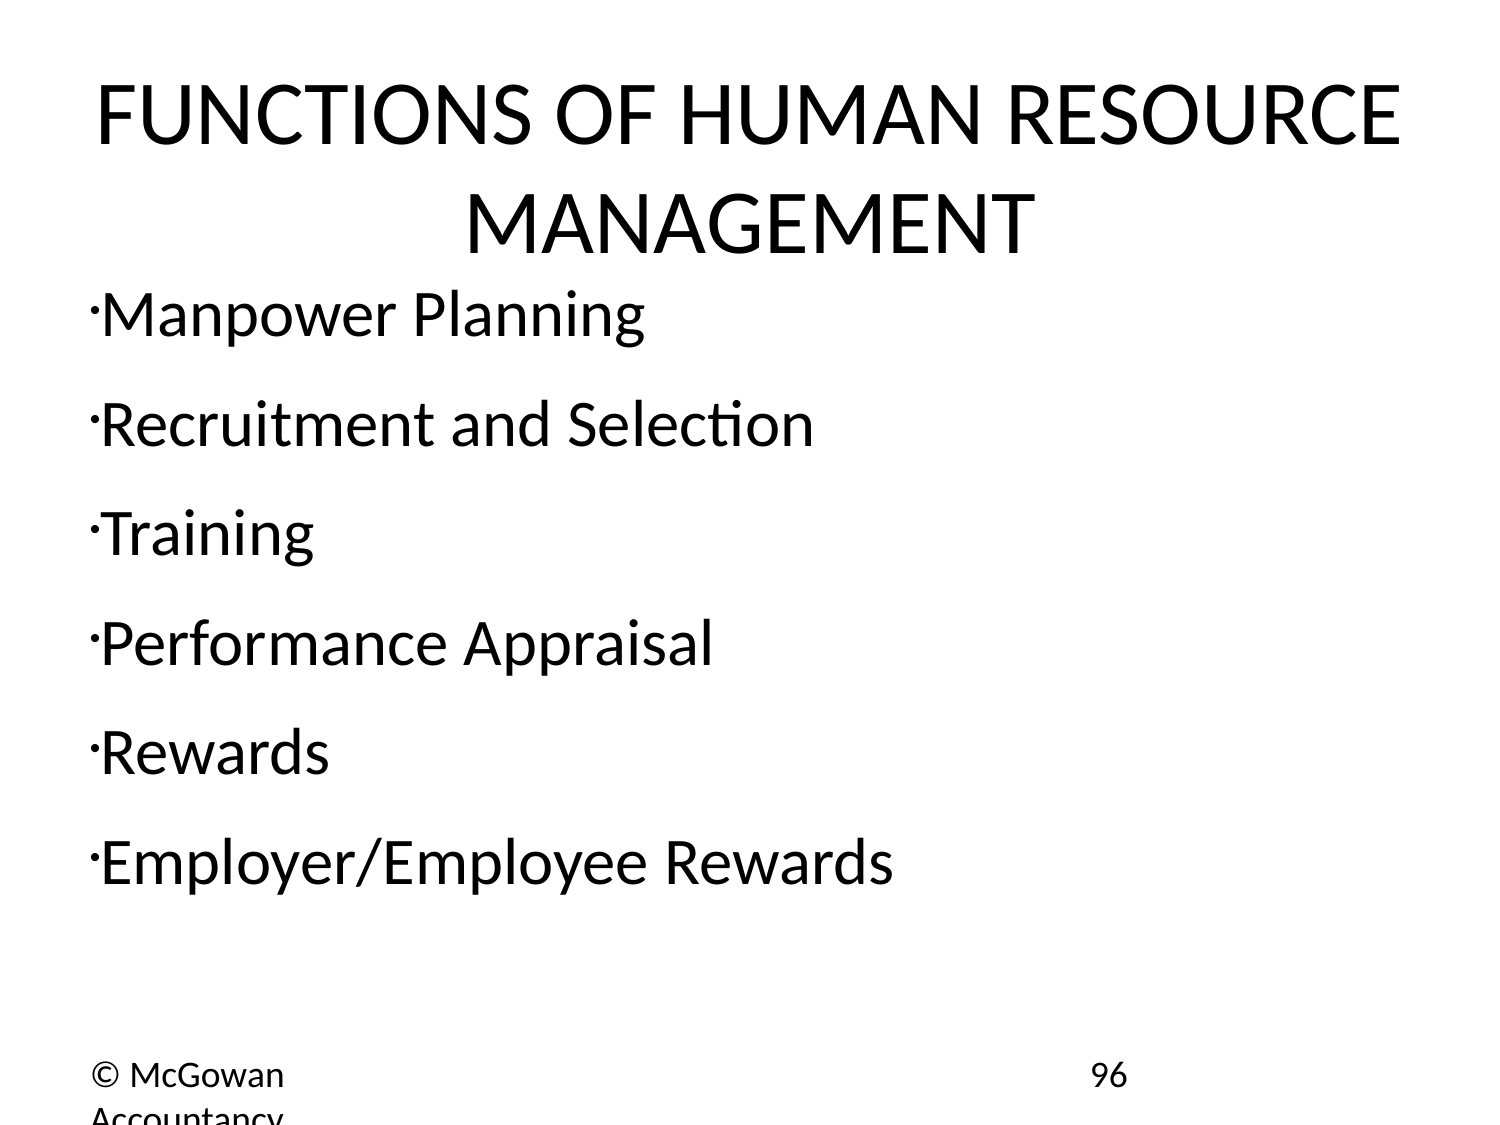

# FUNCTIONS OF HUMAN RESOURCE MANAGEMENT
Manpower Planning
Recruitment and Selection
Training
Performance Appraisal
Rewards
Employer/Employee Rewards
© McGowan Accountancy Services
96